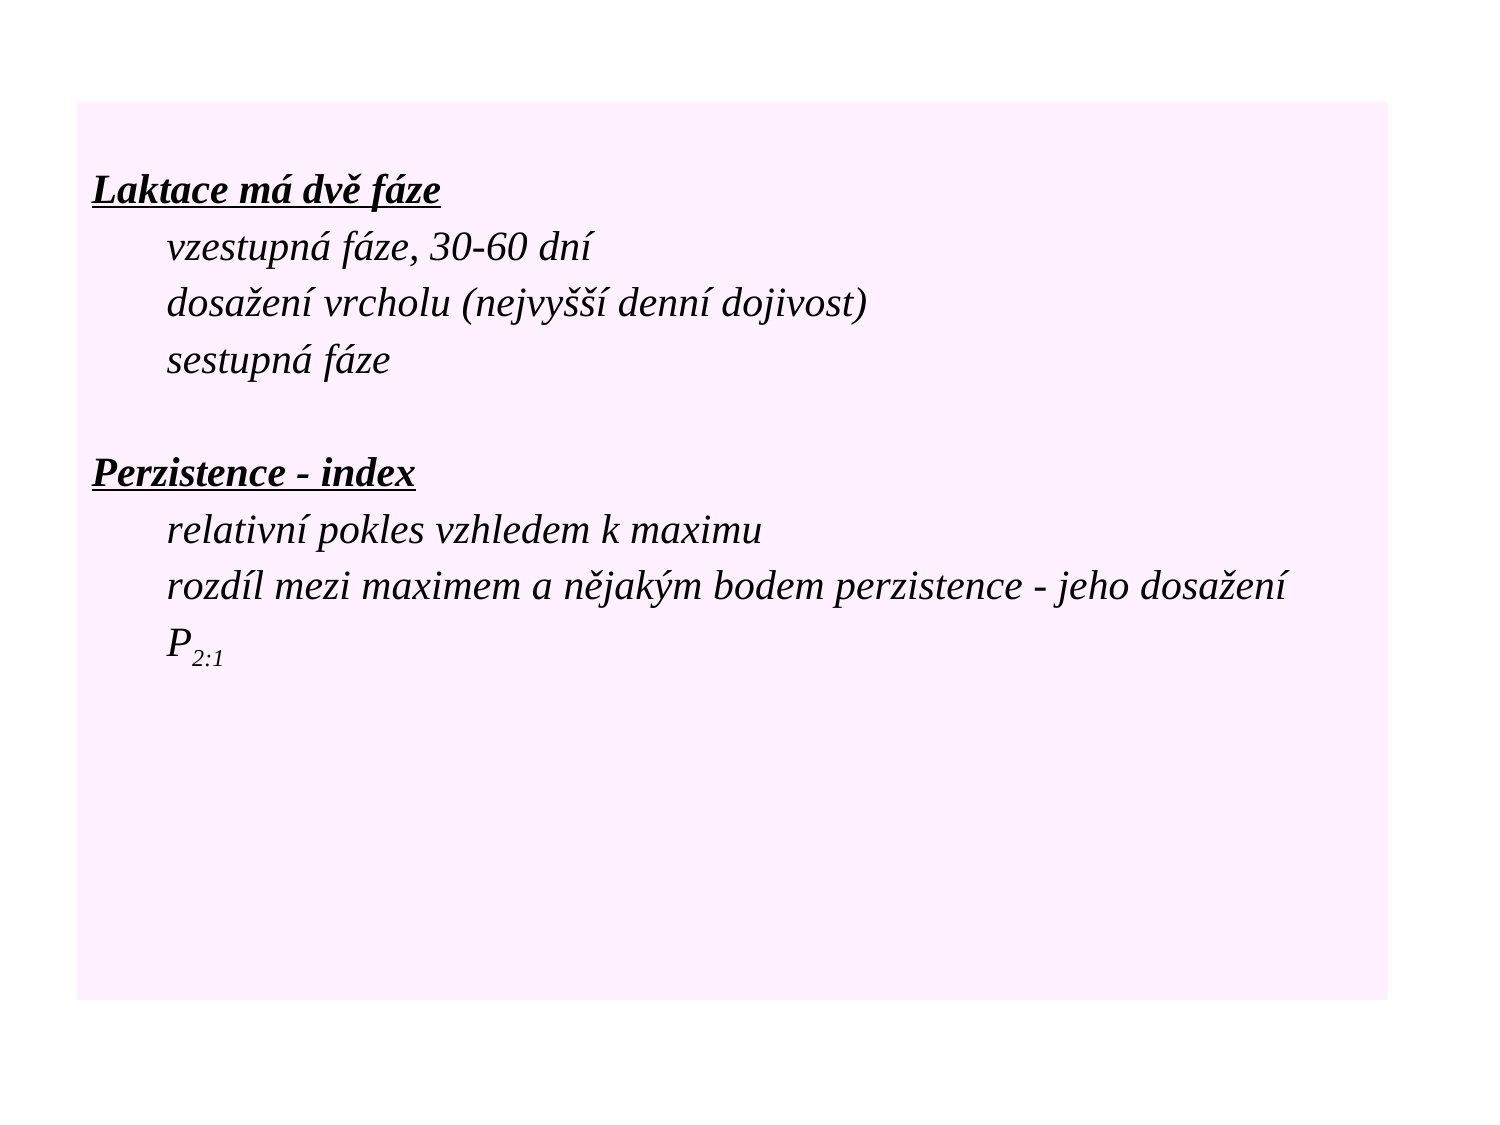

# Laktace má dvě fáze
vzestupná fáze, 30-60 dní
dosažení vrcholu (nejvyšší denní dojivost)
sestupná fáze
Perzistence - index
relativní pokles vzhledem k maximu
rozdíl mezi maximem a nějakým bodem perzistence - jeho dosažení
P2:1